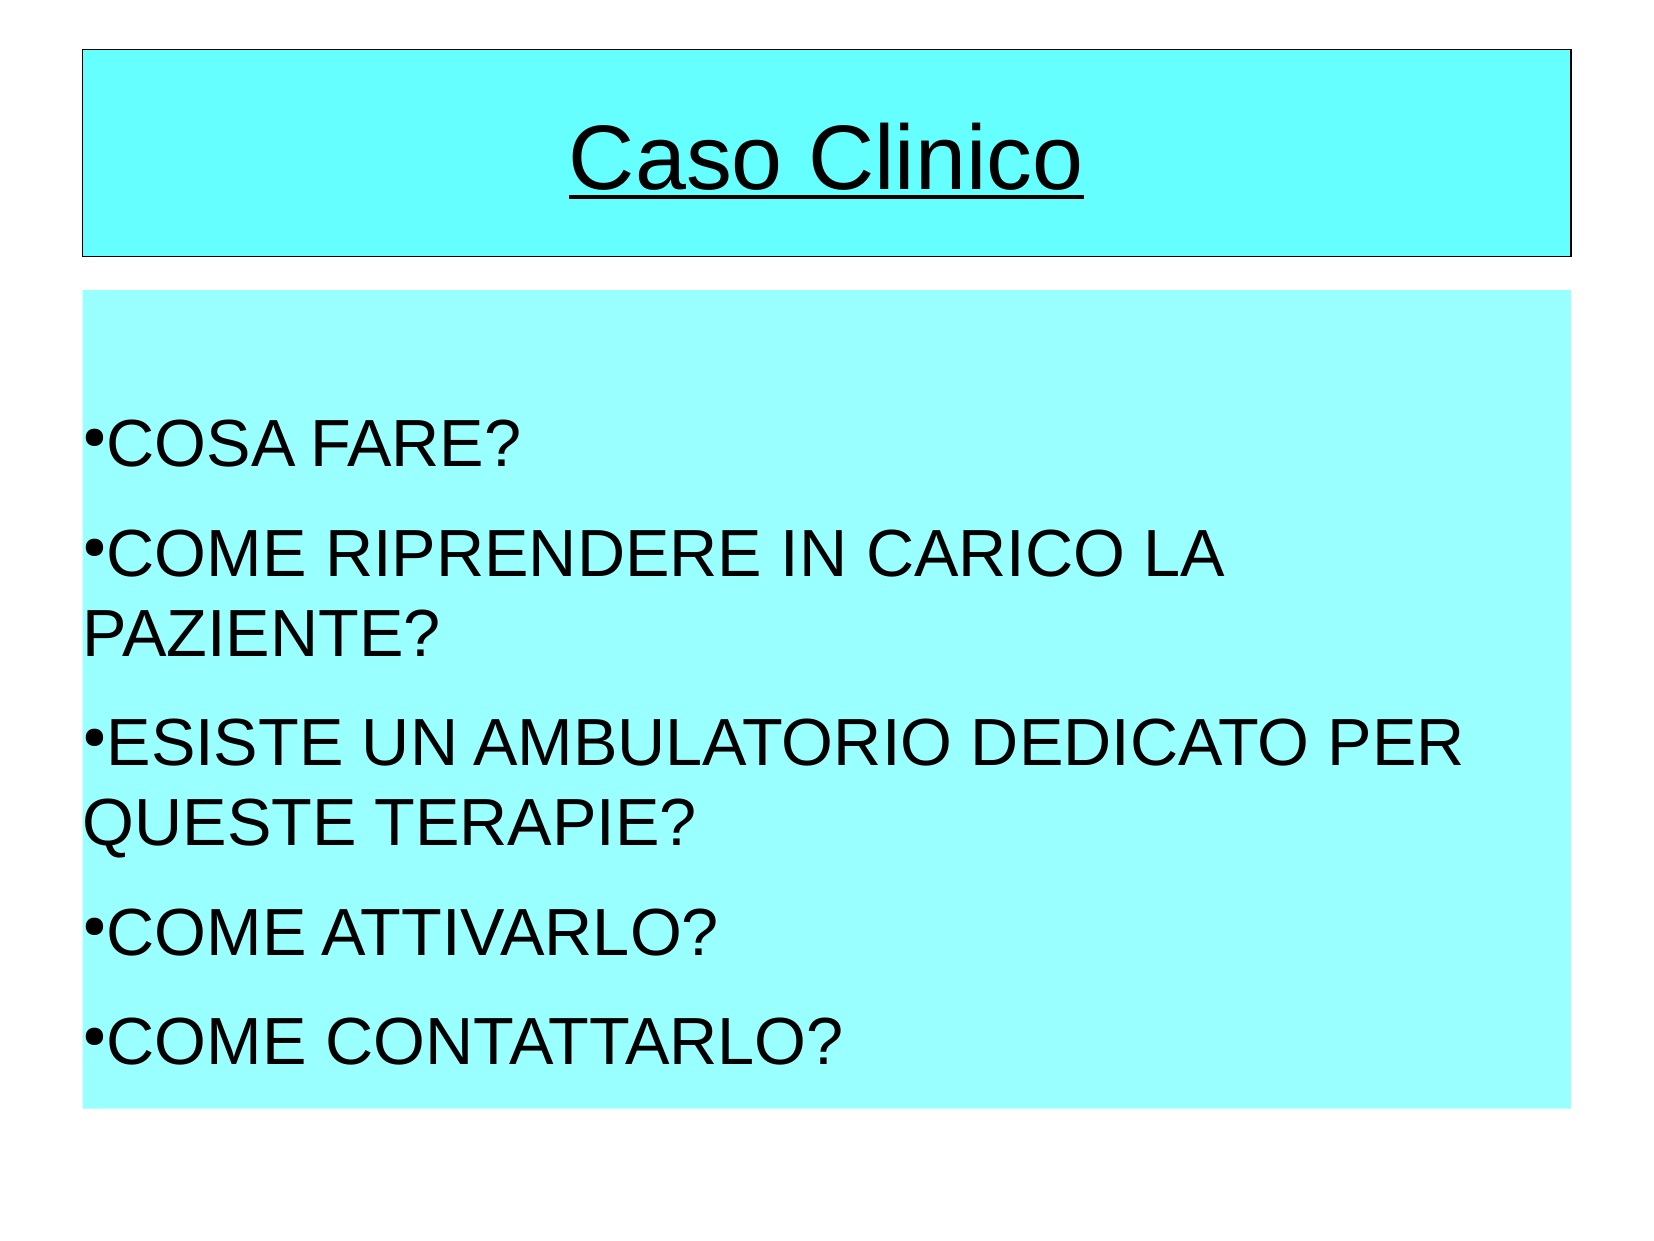

# Caso Clinico
COSA FARE?
COME RIPRENDERE IN CARICO LA PAZIENTE?
ESISTE UN AMBULATORIO DEDICATO PER QUESTE TERAPIE?
COME ATTIVARLO?
COME CONTATTARLO?